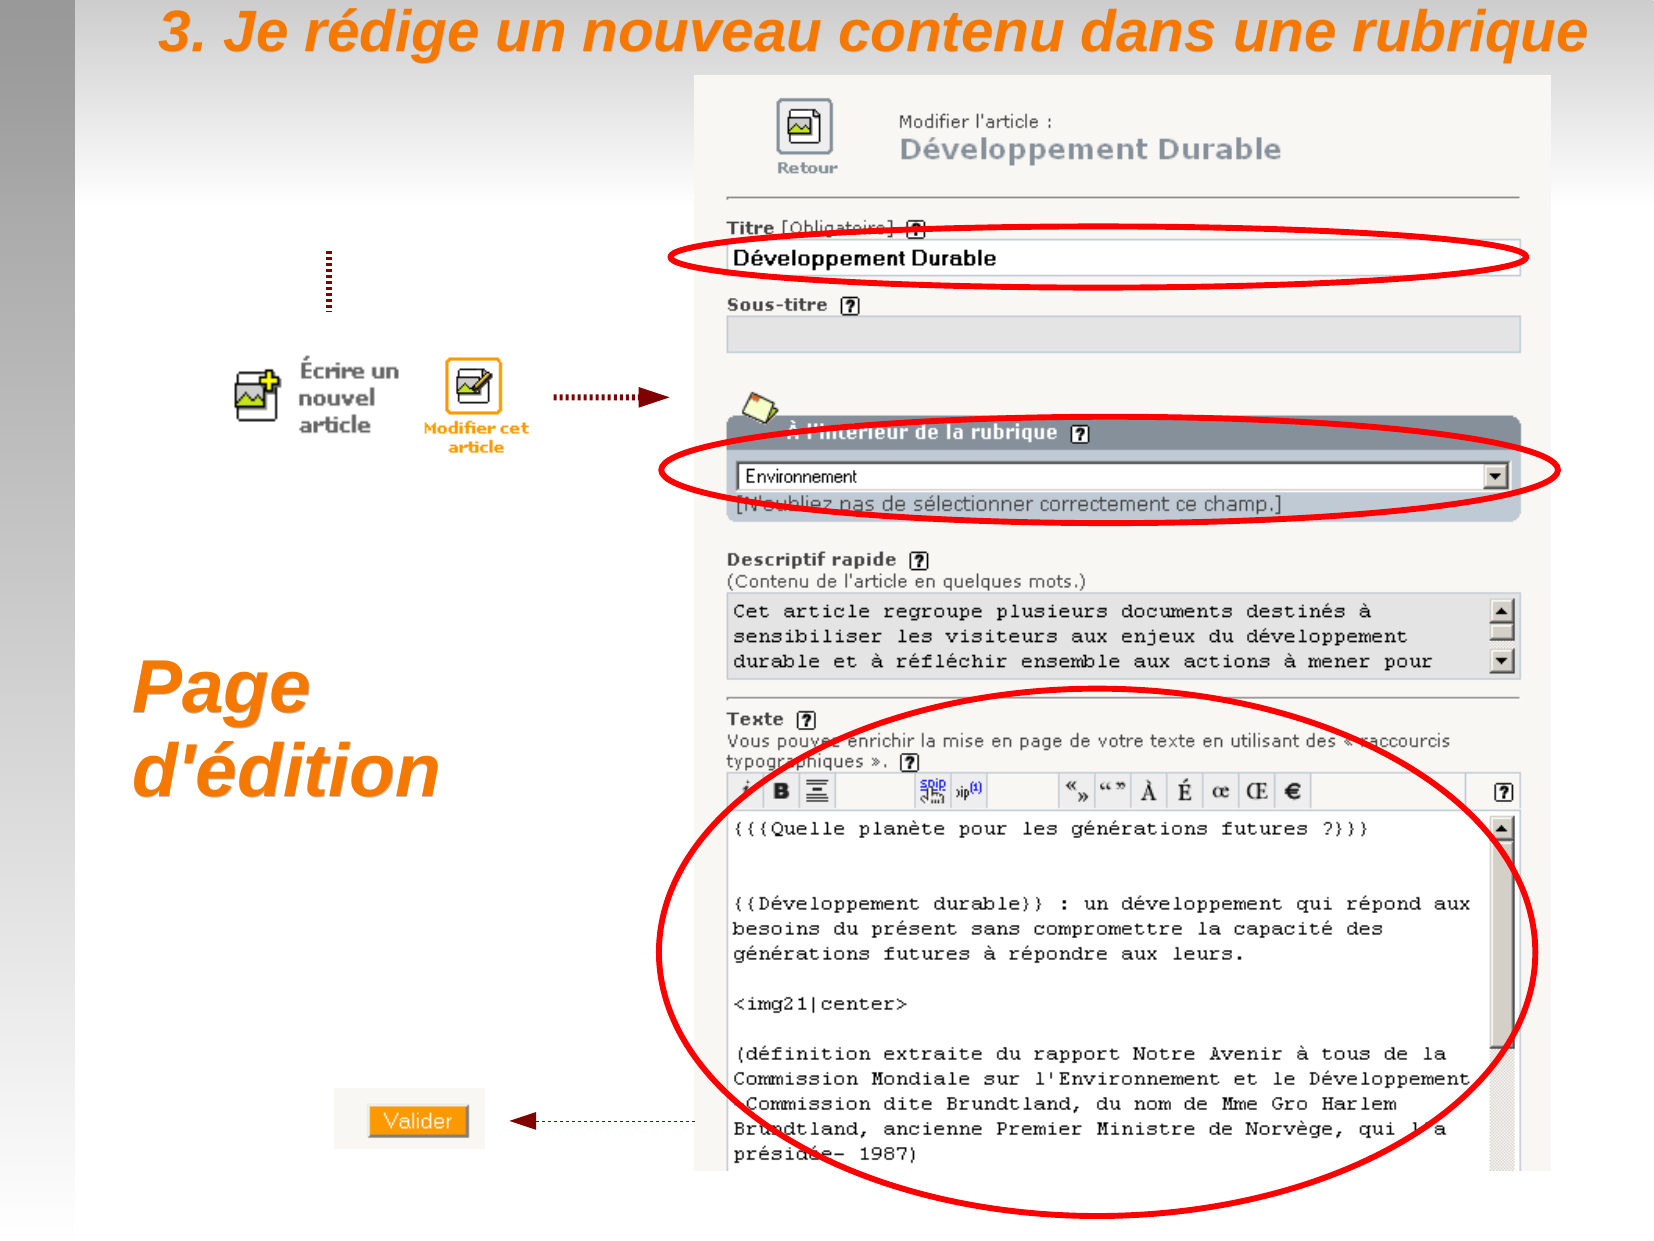

3. Je rédige un nouveau contenu dans une rubrique
# Page d'édition